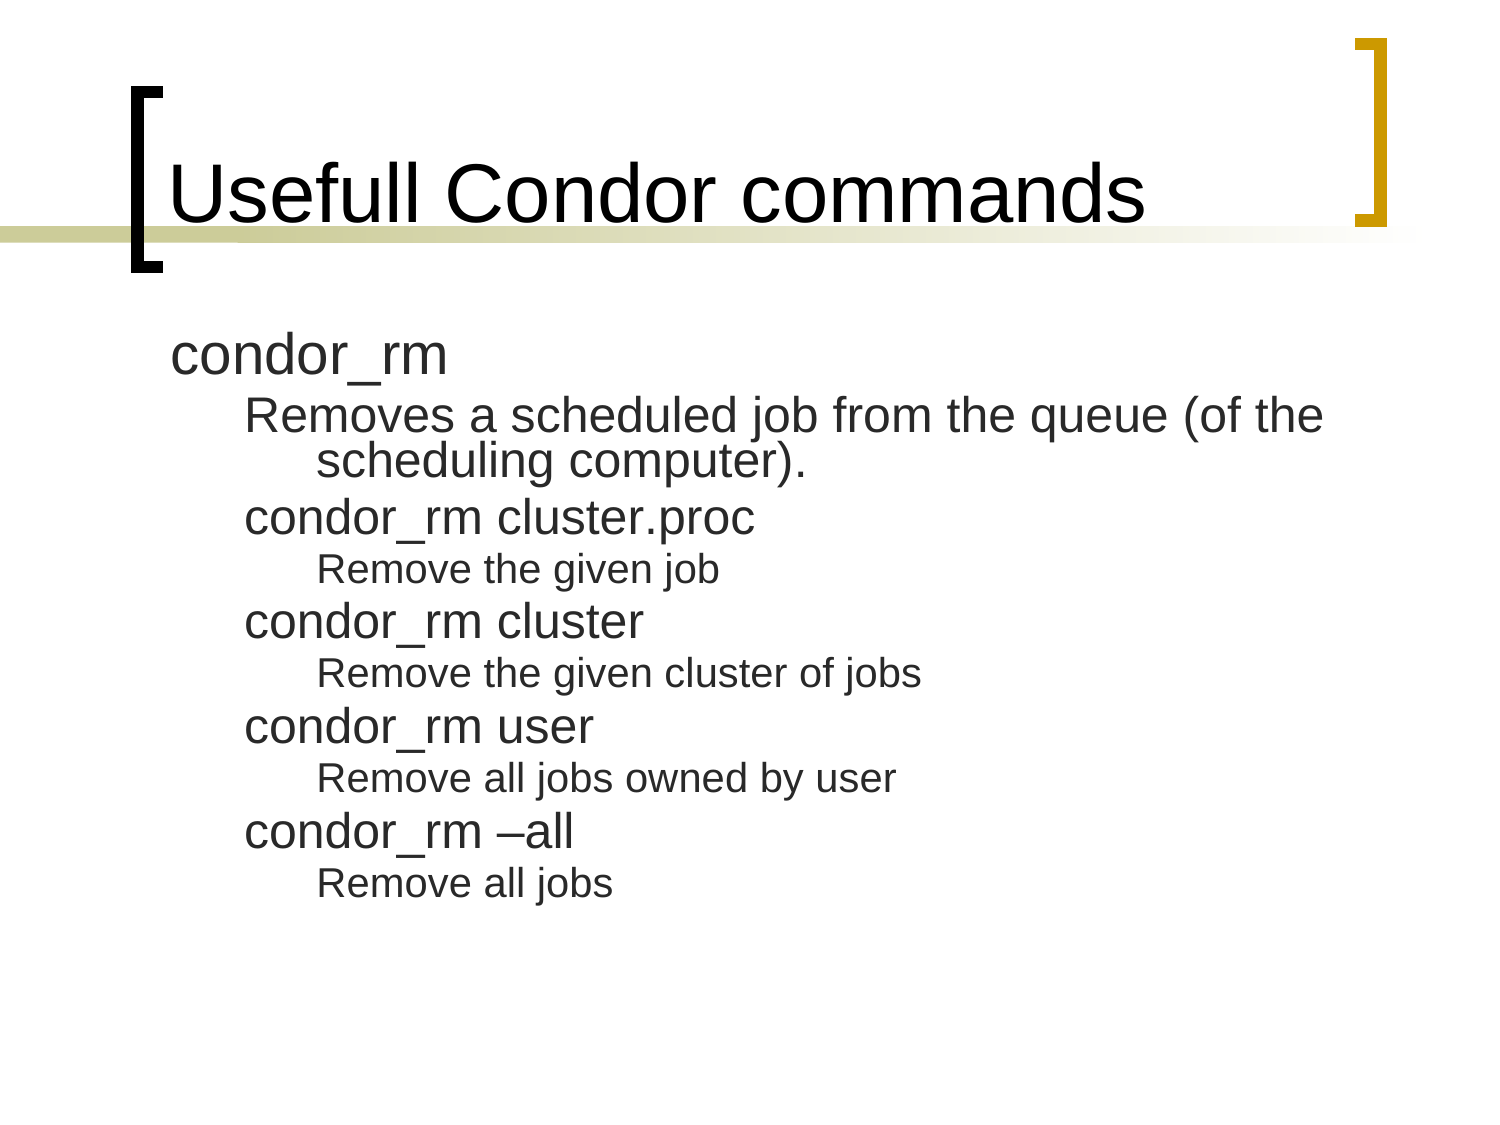

# Usefull Condor commands
condor_rm
Removes a scheduled job from the queue (of the scheduling computer).
condor_rm cluster.proc
Remove the given job
condor_rm cluster
Remove the given cluster of jobs
condor_rm user
Remove all jobs owned by user
condor_rm –all
Remove all jobs